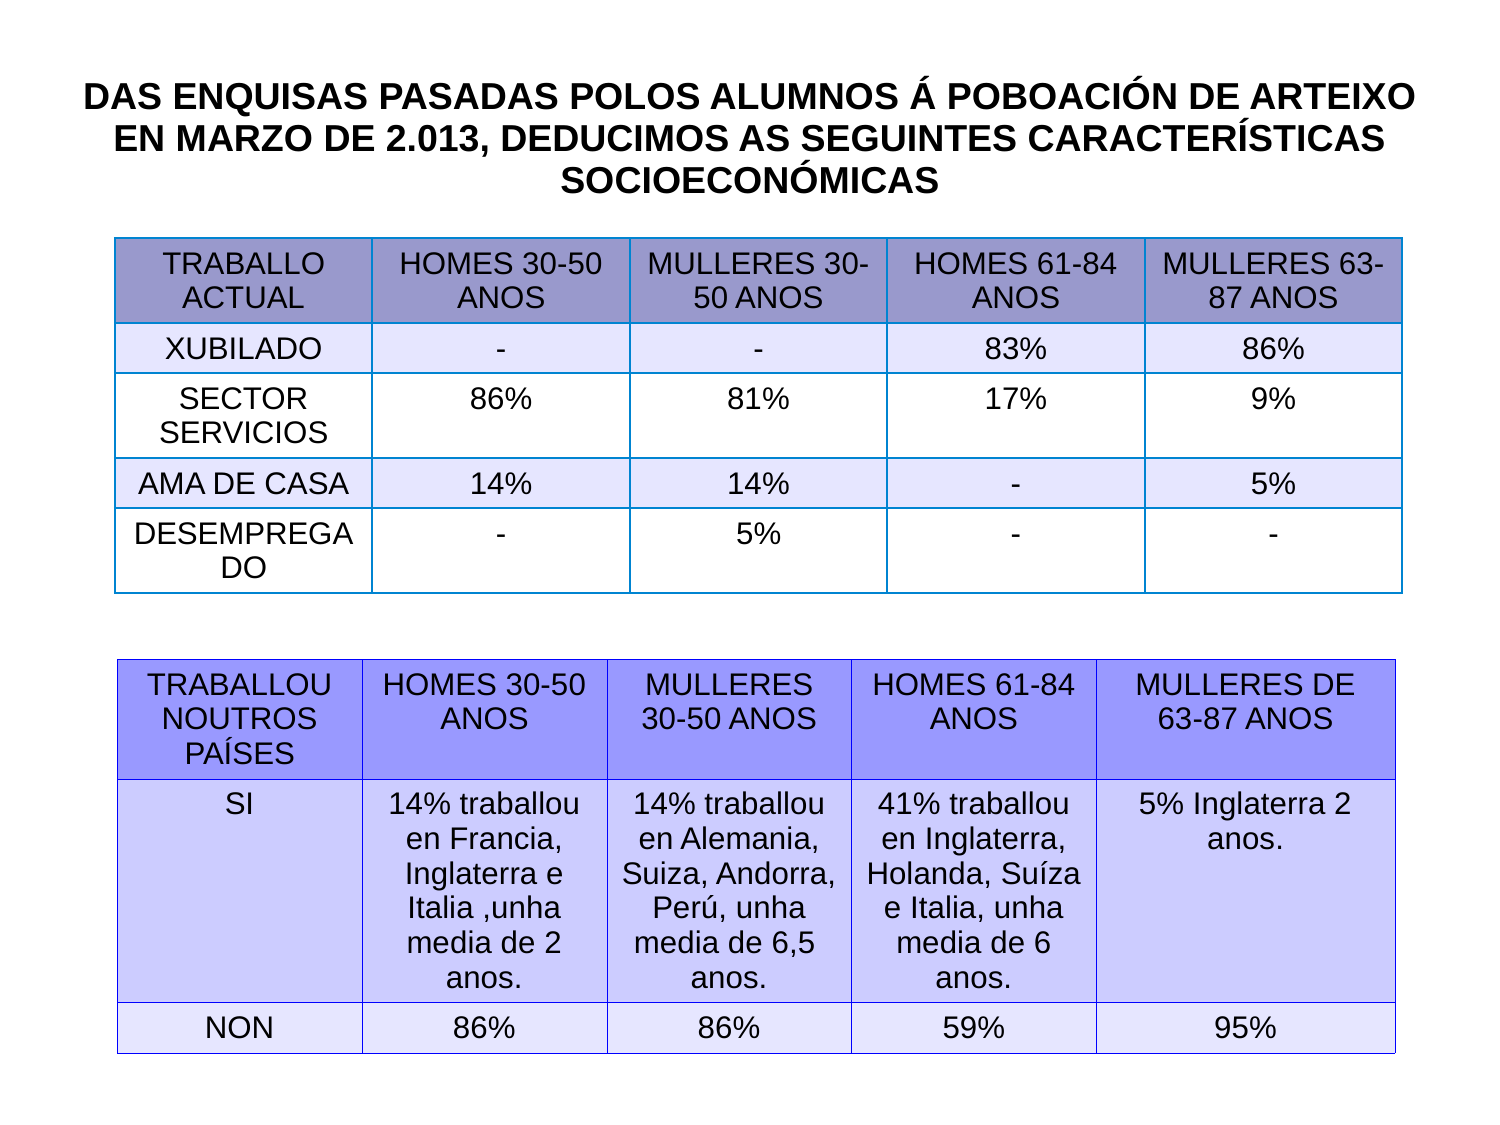

# DAS ENQUISAS PASADAS POLOS ALUMNOS Á POBOACIÓN DE ARTEIXO EN MARZO DE 2.013, DEDUCIMOS AS SEGUINTES CARACTERÍSTICAS SOCIOECONÓMICAS
| TRABALLO ACTUAL | HOMES 30-50 ANOS | MULLERES 30-50 ANOS | HOMES 61-84 ANOS | MULLERES 63-87 ANOS |
| --- | --- | --- | --- | --- |
| XUBILADO | - | - | 83% | 86% |
| SECTOR SERVICIOS | 86% | 81% | 17% | 9% |
| AMA DE CASA | 14% | 14% | - | 5% |
| DESEMPREGADO | - | 5% | - | - |
| TRABALLOU NOUTROS PAÍSES | HOMES 30-50 ANOS | MULLERES 30-50 ANOS | HOMES 61-84 ANOS | MULLERES DE 63-87 ANOS |
| --- | --- | --- | --- | --- |
| SI | 14% traballou en Francia, Inglaterra e Italia ,unha media de 2 anos. | 14% traballou en Alemania, Suiza, Andorra, Perú, unha media de 6,5 anos. | 41% traballou en Inglaterra, Holanda, Suíza e Italia, unha media de 6 anos. | 5% Inglaterra 2 anos. |
| NON | 86% | 86% | 59% | 95% |